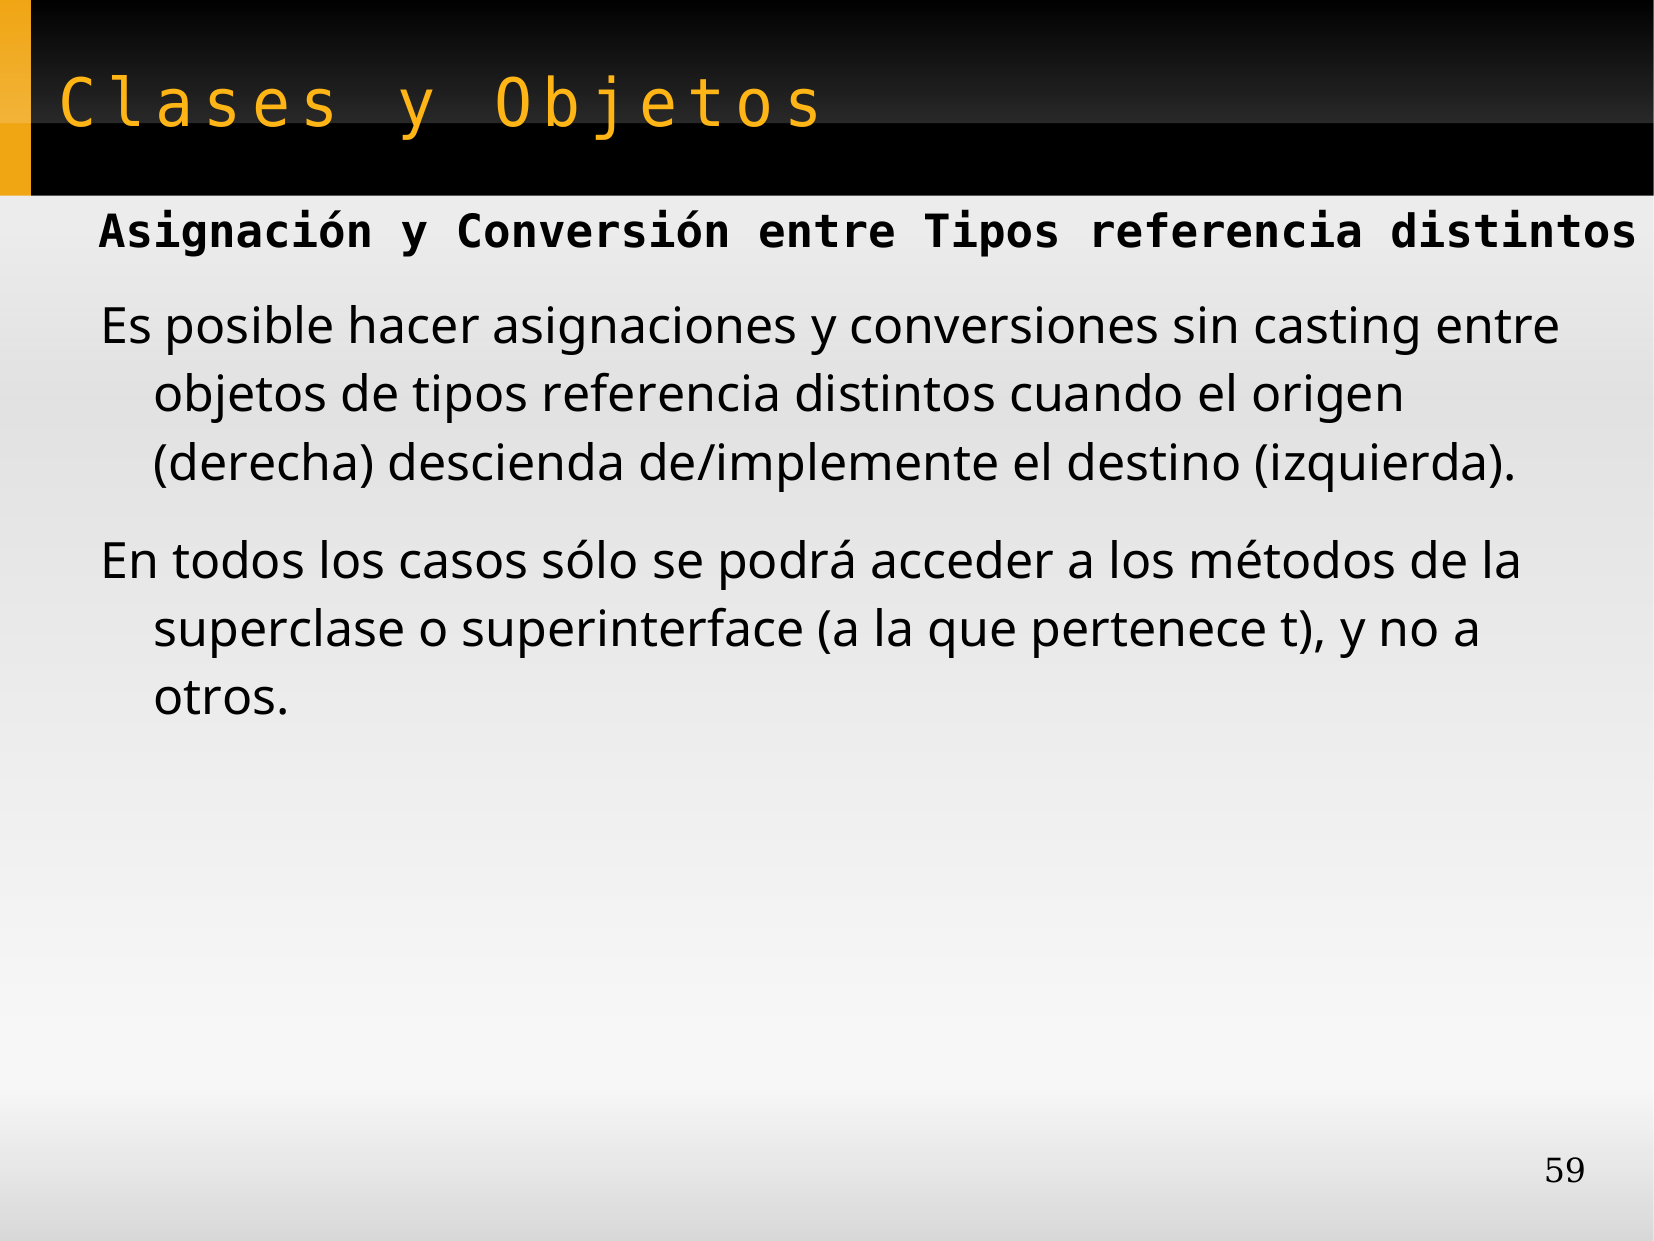

# Clases y Objetos
Asignación y Conversión entre Tipos referencia distintos
Es posible hacer asignaciones y conversiones sin casting entre objetos de tipos referencia distintos cuando el origen (derecha) descienda de/implemente el destino (izquierda).
En todos los casos sólo se podrá acceder a los métodos de la superclase o superinterface (a la que pertenece t), y no a otros.
59